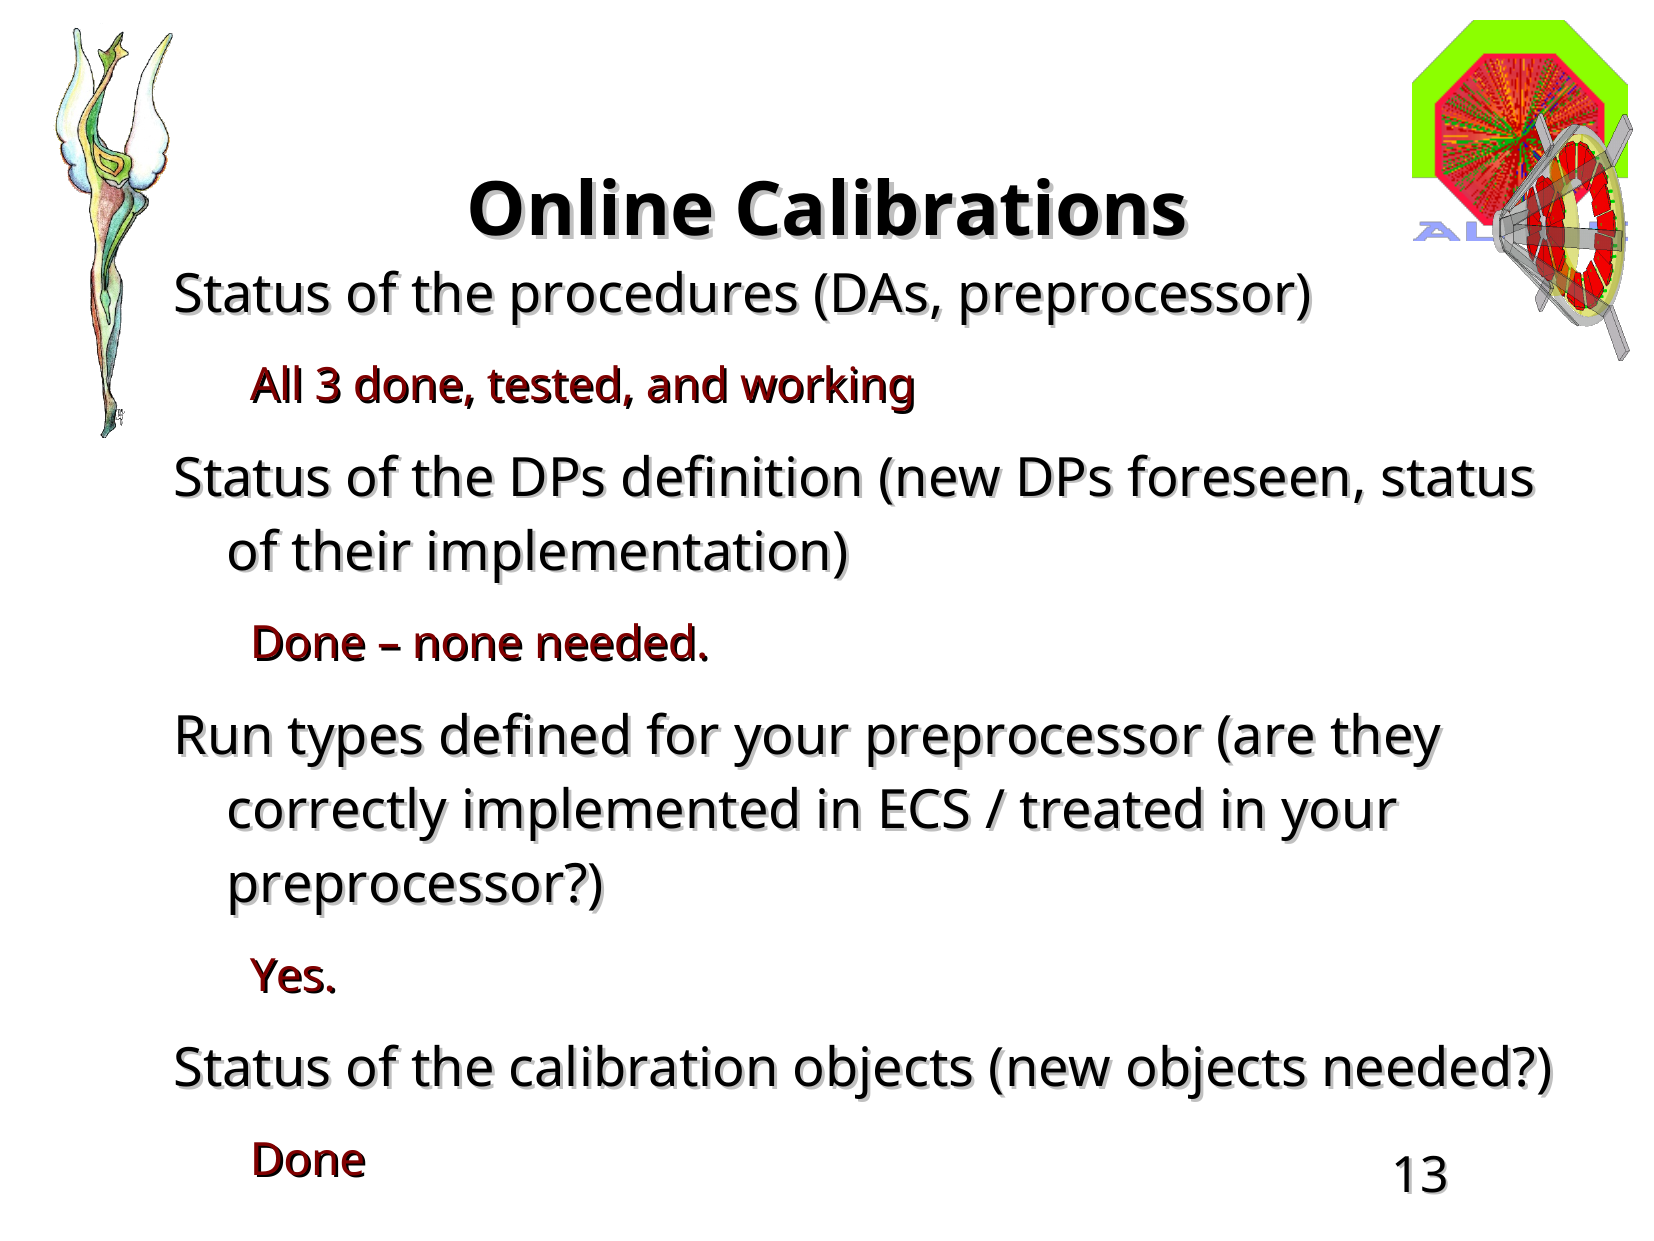

# Online Calibrations
Status of the procedures (DAs, preprocessor)
All 3 done, tested, and working
Status of the DPs definition (new DPs foreseen, status of their implementation)
Done – none needed.
Run types defined for your preprocessor (are they correctly implemented in ECS / treated in your preprocessor?)
Yes.
Status of the calibration objects (new objects needed?)
Done